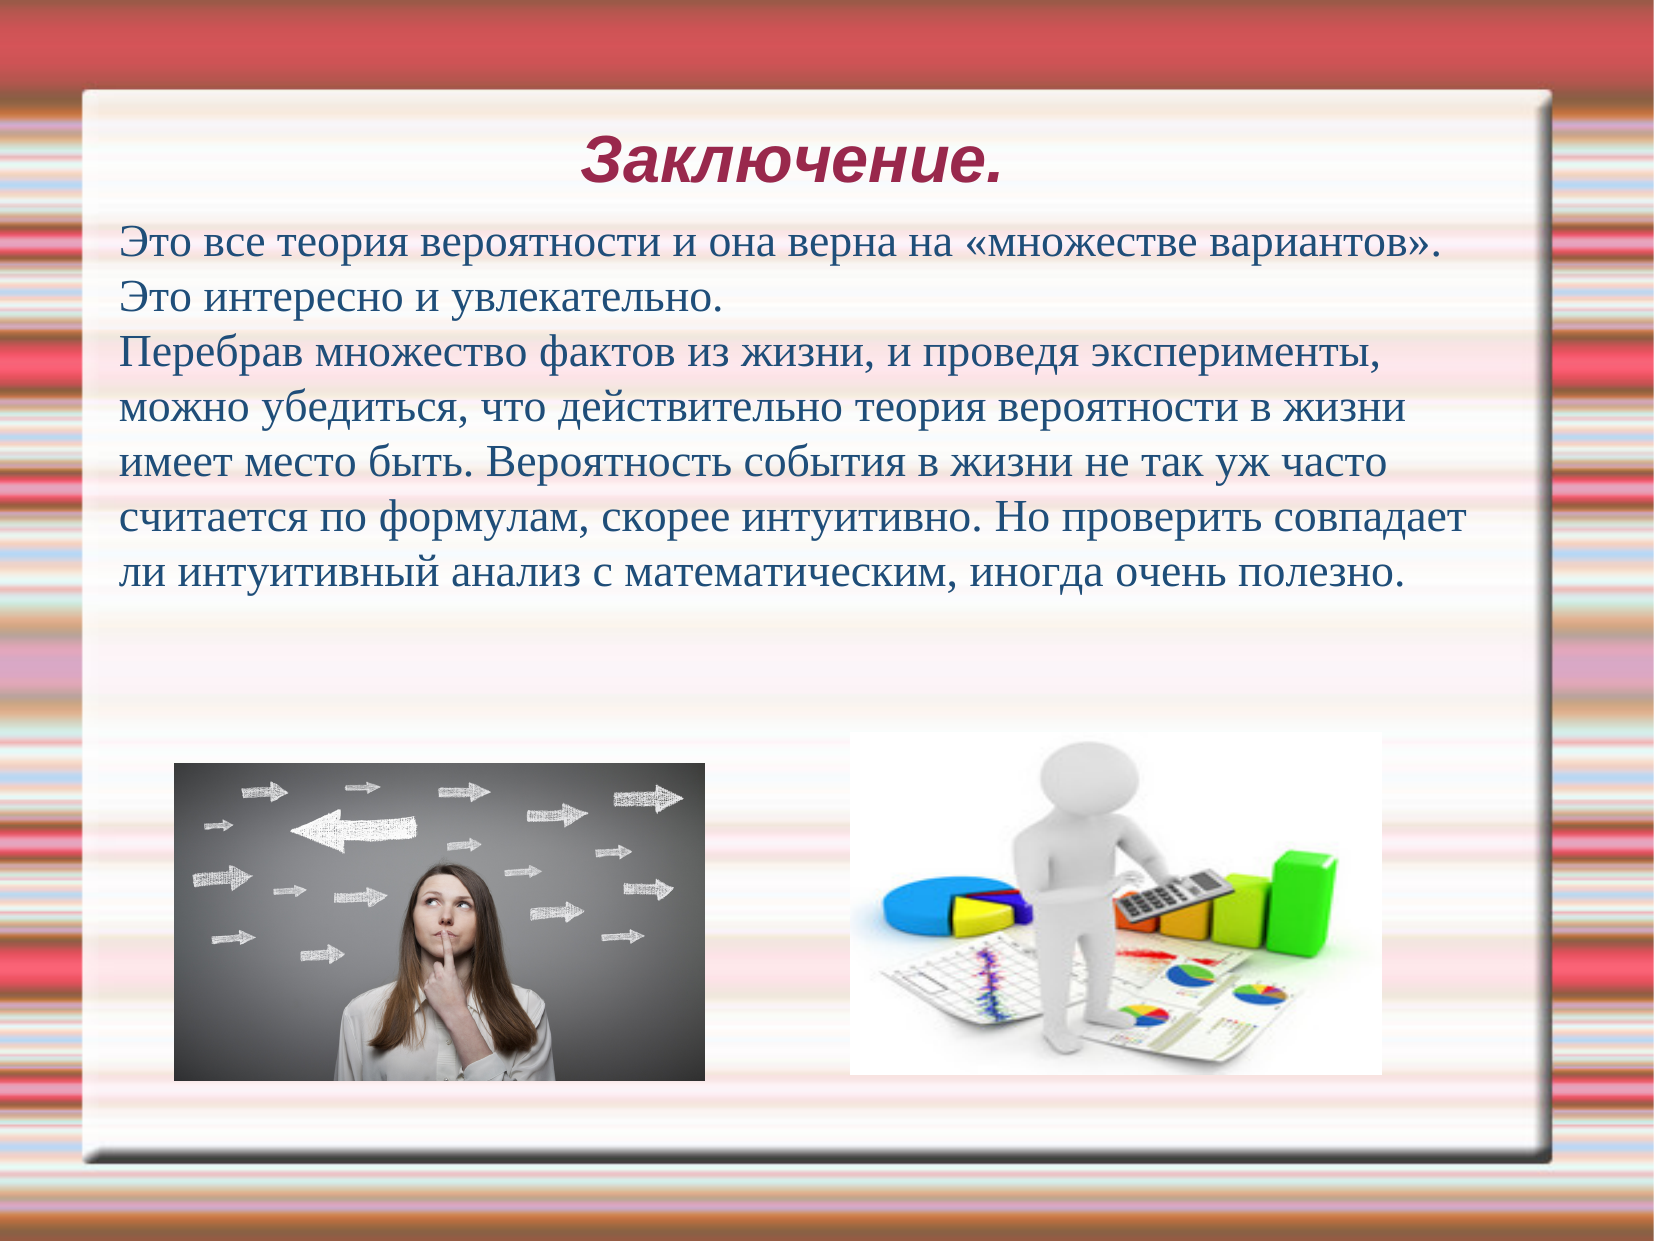

# Заключение.
Это все теория вероятности и она верна на «множестве вариантов». Это интересно и увлекательно.
Перебрав множество фактов из жизни, и проведя эксперименты, можно убедиться, что действительно теория вероятности в жизни имеет место быть. Вероятность события в жизни не так уж часто считается по формулам, скорее интуитивно. Но проверить совпадает ли интуитивный анализ с математическим, иногда очень полезно.